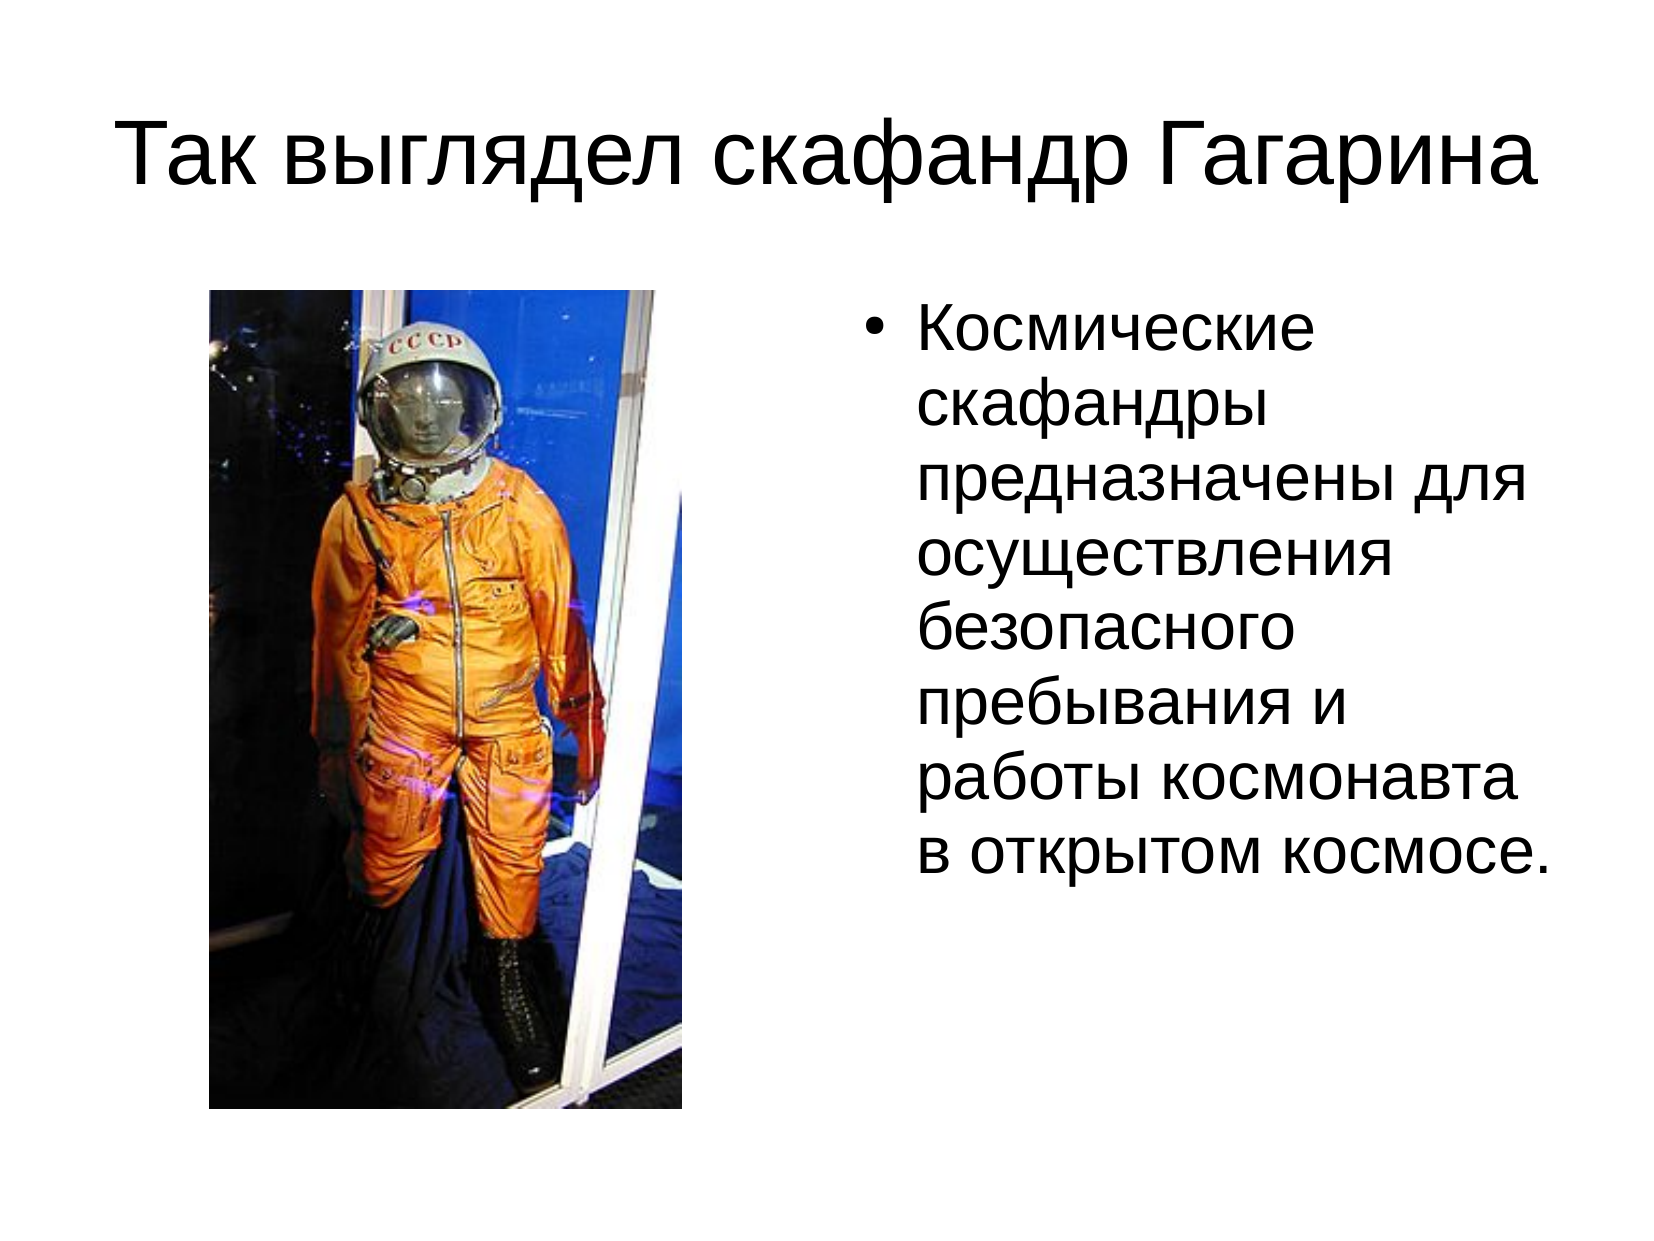

# Так выглядел скафандр Гагарина
Космические скафандры предназначены для осуществления безопасного пребывания и работы космонавта в открытом космосе.